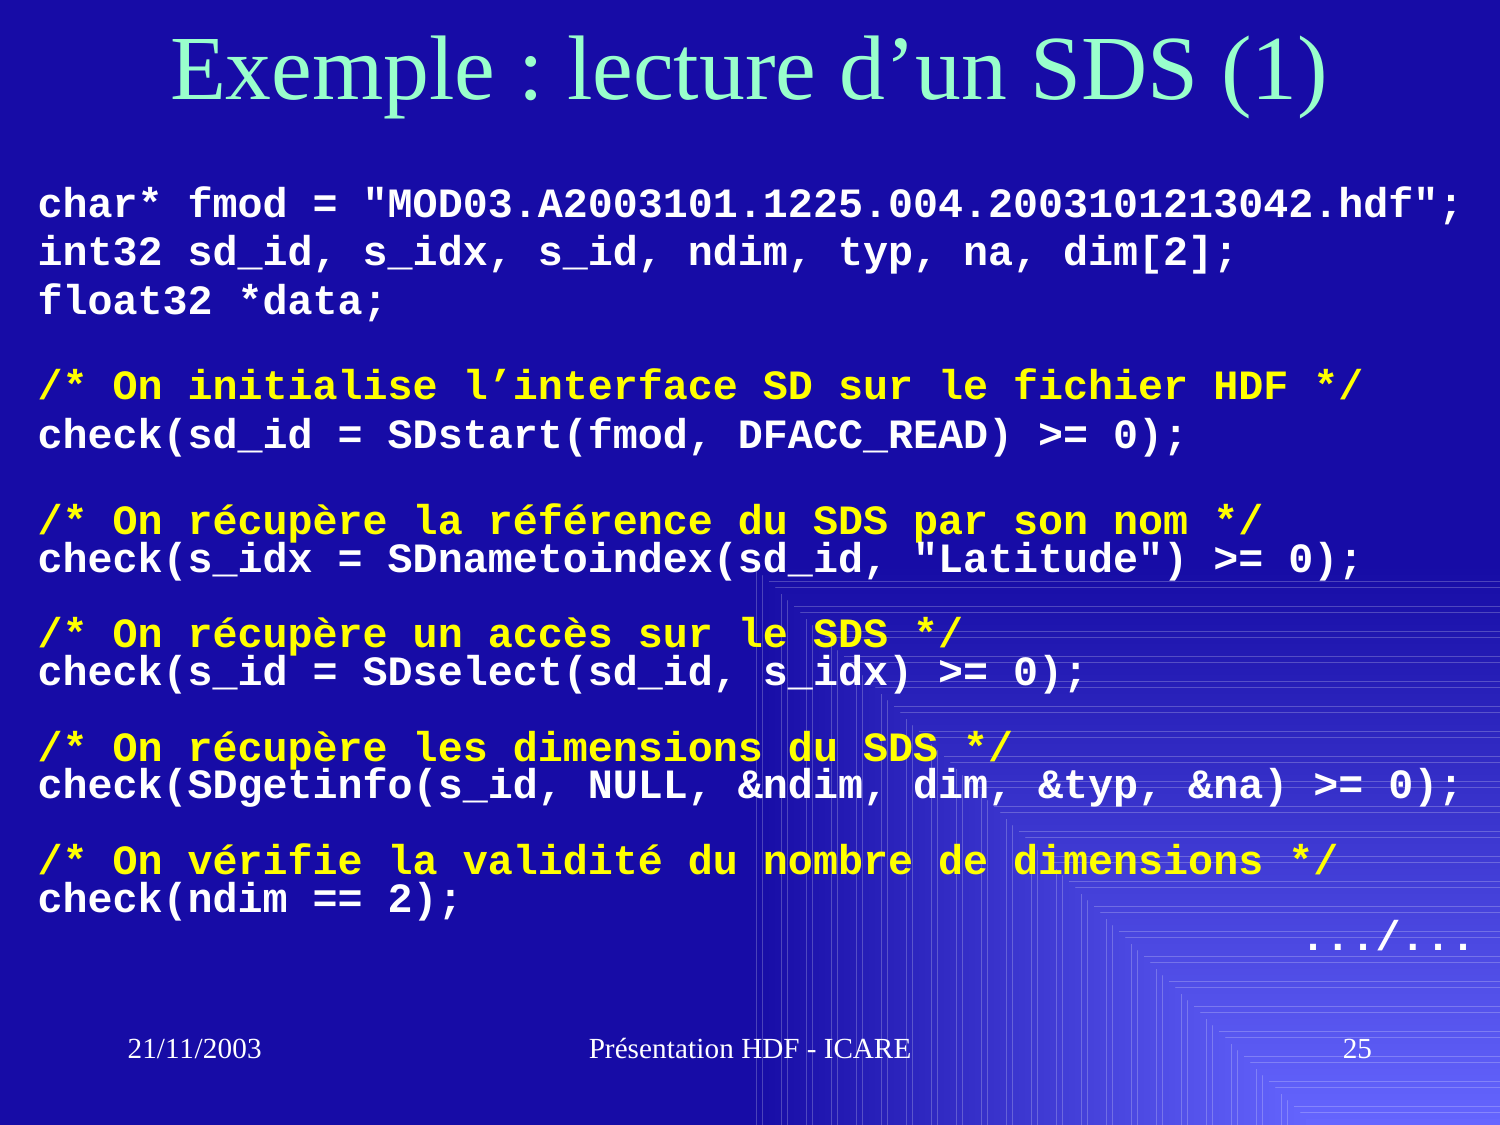

# Exemple : lecture d’un SDS (1)
char* fmod = "MOD03.A2003101.1225.004.2003101213042.hdf";
int32 sd_id, s_idx, s_id, ndim, typ, na, dim[2];
float32 *data;
/* On initialise l’interface SD sur le fichier HDF */
check(sd_id = SDstart(fmod, DFACC_READ) >= 0);
/* On récupère la référence du SDS par son nom */
check(s_idx = SDnametoindex(sd_id, "Latitude") >= 0);
/* On récupère un accès sur le SDS */
check(s_id = SDselect(sd_id, s_idx) >= 0);
/* On récupère les dimensions du SDS */
check(SDgetinfo(s_id, NULL, &ndim, dim, &typ, &na) >= 0);
/* On vérifie la validité du nombre de dimensions */
check(ndim == 2);
.../...
21/11/2003
Présentation HDF - ICARE
25